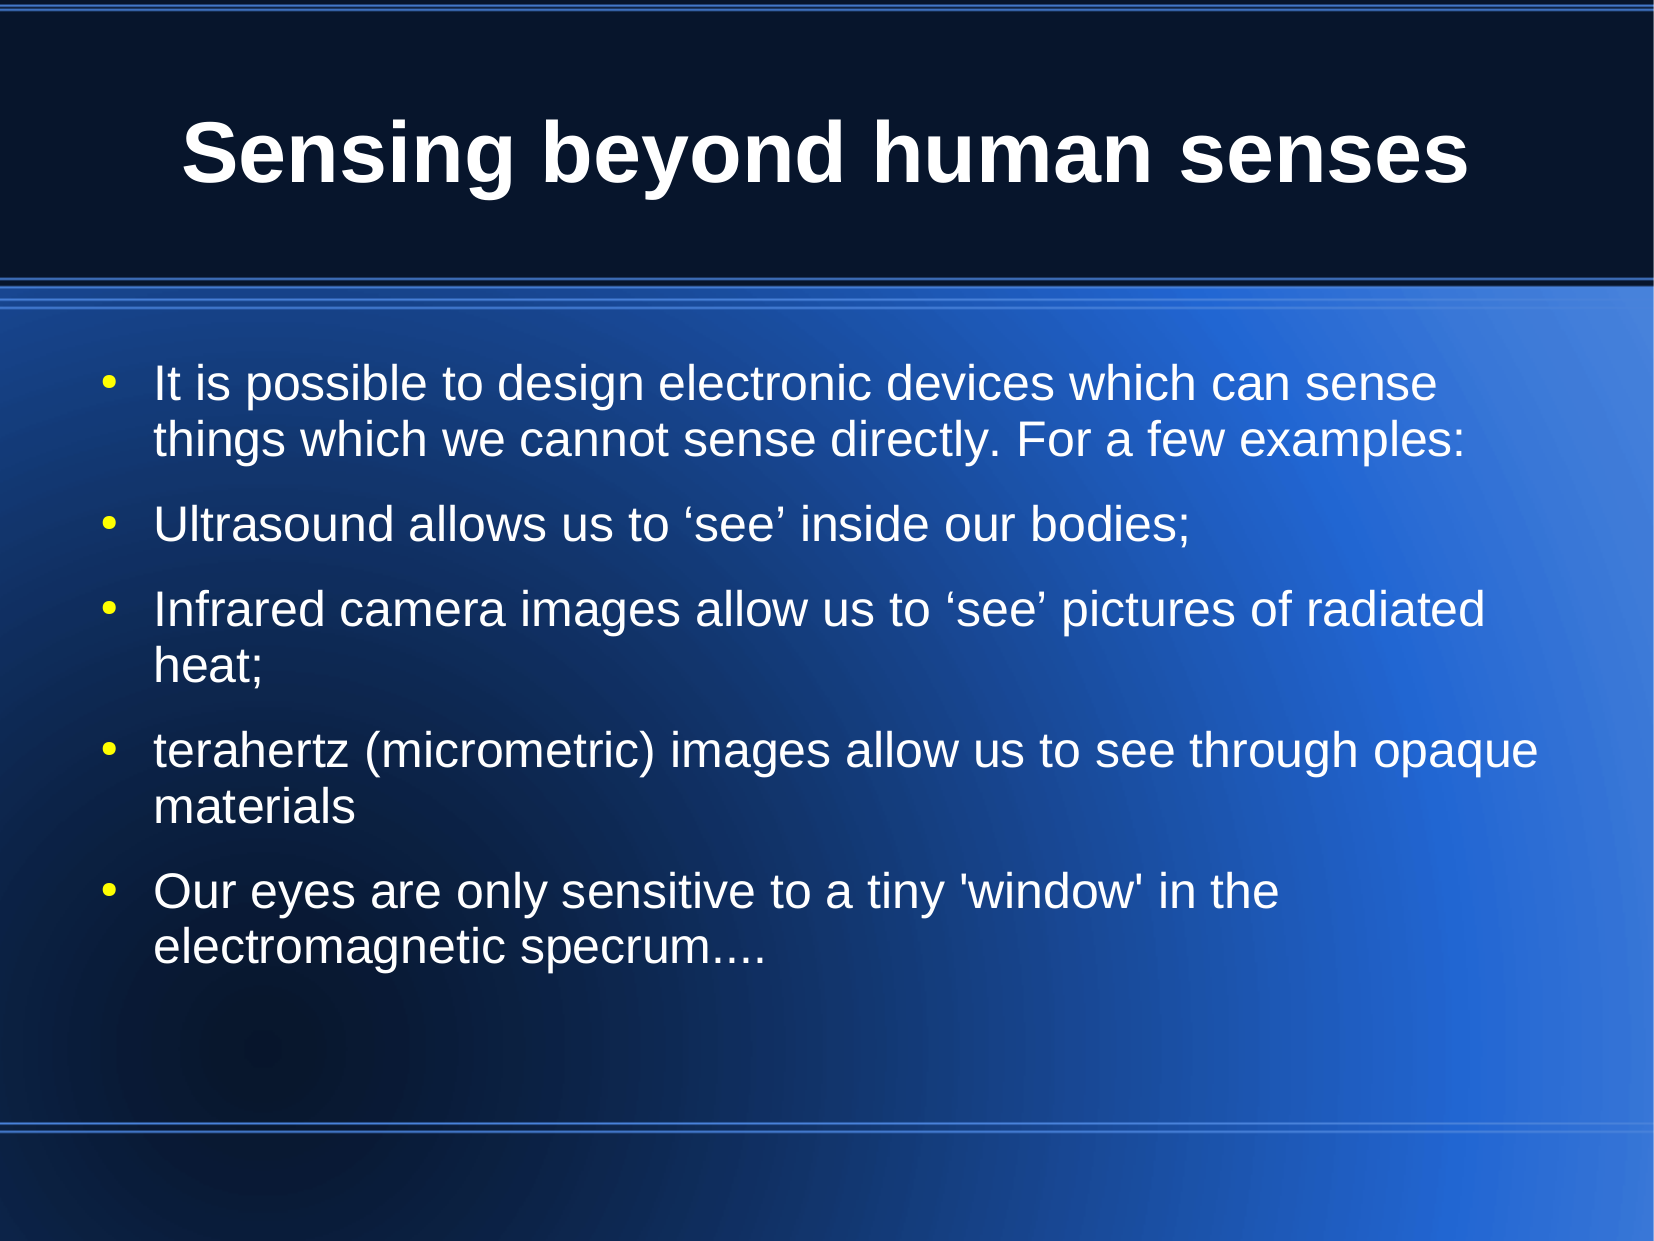

# Sensing beyond human senses
It is possible to design electronic devices which can sense things which we cannot sense directly. For a few examples:
Ultrasound allows us to ‘see’ inside our bodies;
Infrared camera images allow us to ‘see’ pictures of radiated heat;
terahertz (micrometric) images allow us to see through opaque materials
Our eyes are only sensitive to a tiny 'window' in the electromagnetic specrum....